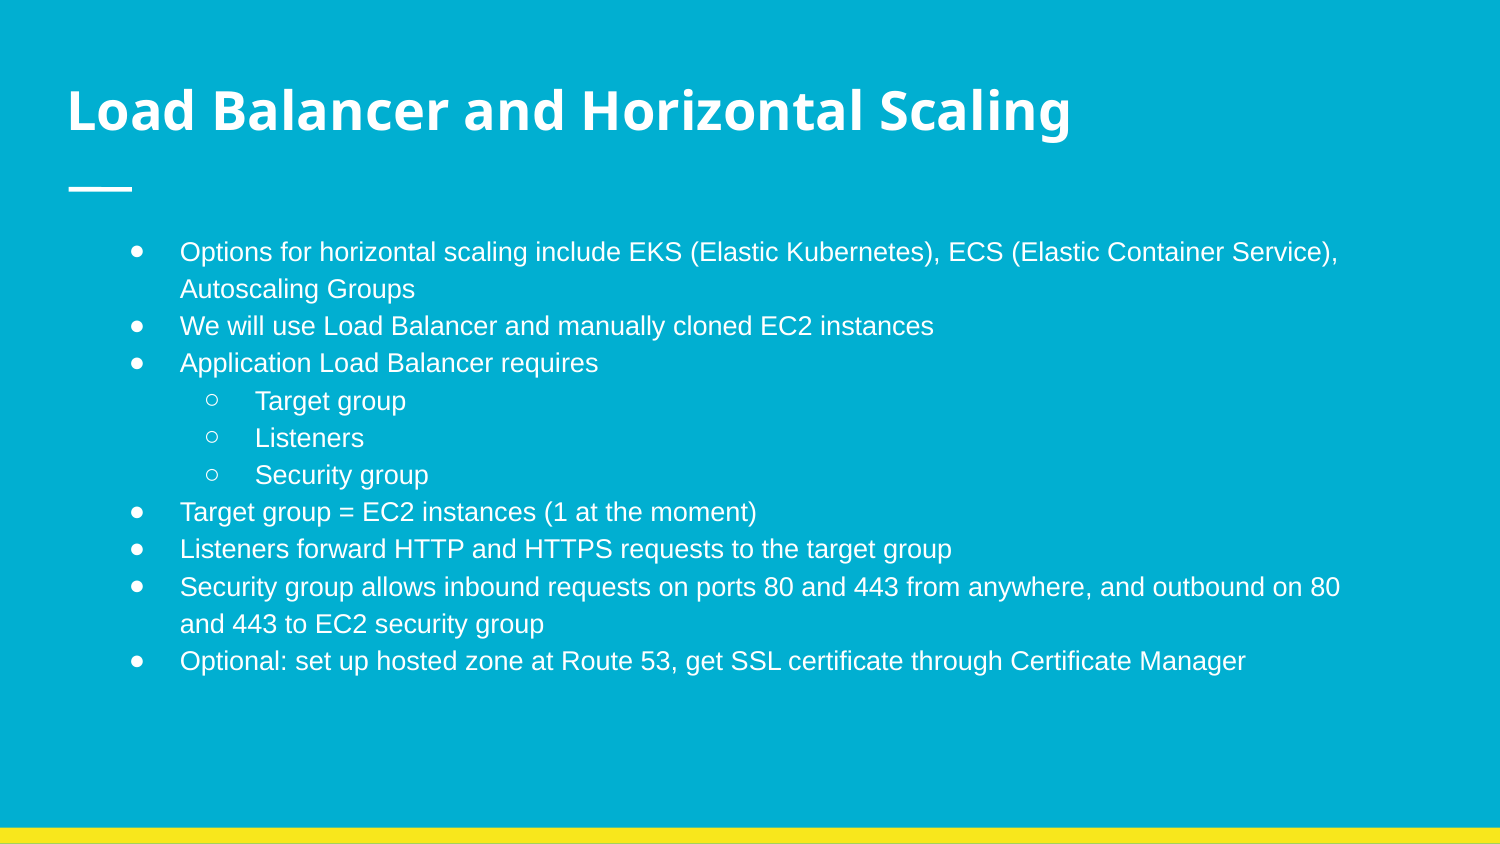

# Load Balancer and Horizontal Scaling
Options for horizontal scaling include EKS (Elastic Kubernetes), ECS (Elastic Container Service), Autoscaling Groups
We will use Load Balancer and manually cloned EC2 instances
Application Load Balancer requires
Target group
Listeners
Security group
Target group = EC2 instances (1 at the moment)
Listeners forward HTTP and HTTPS requests to the target group
Security group allows inbound requests on ports 80 and 443 from anywhere, and outbound on 80 and 443 to EC2 security group
Optional: set up hosted zone at Route 53, get SSL certificate through Certificate Manager